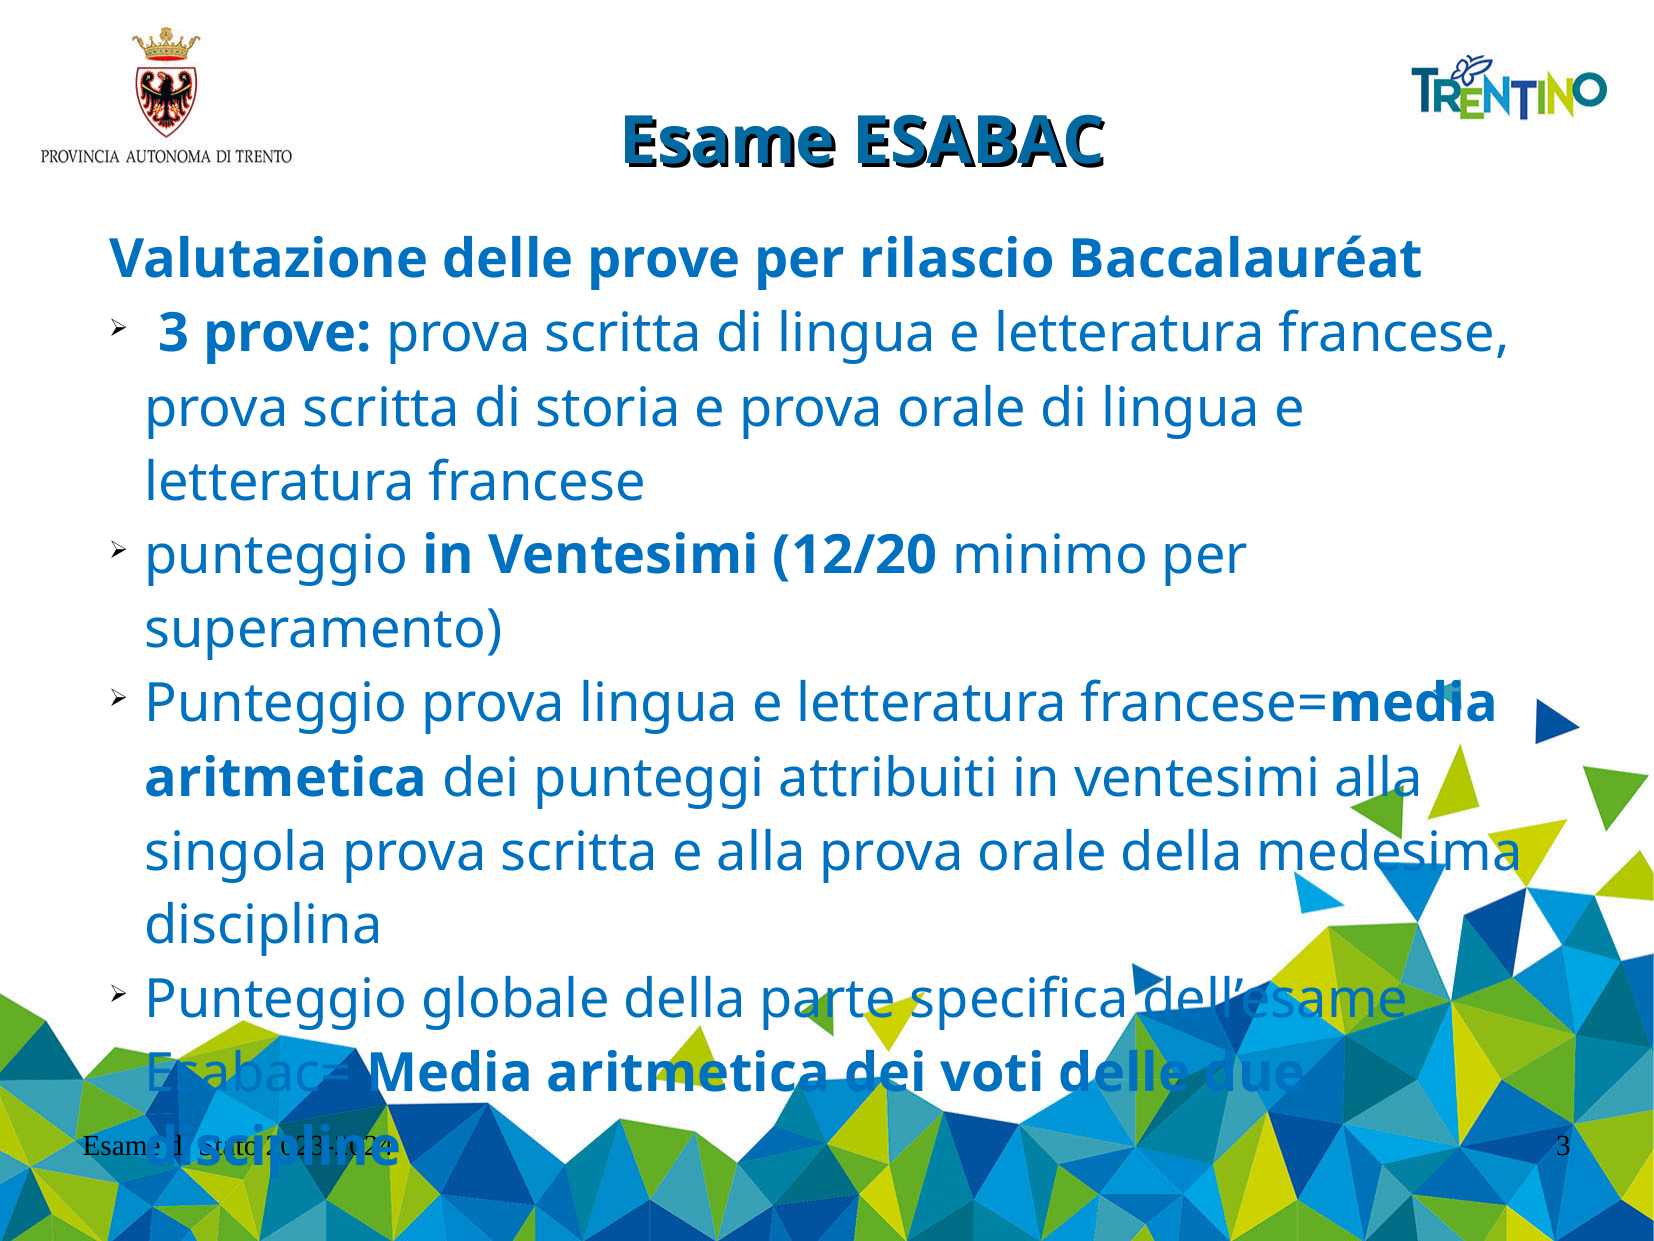

Esame ESABAC
Valutazione delle prove per rilascio Baccalauréat
 3 prove: prova scritta di lingua e letteratura francese, prova scritta di storia e prova orale di lingua e letteratura francese
punteggio in Ventesimi (12/20 minimo per superamento)
Punteggio prova lingua e letteratura francese=media aritmetica dei punteggi attribuiti in ventesimi alla singola prova scritta e alla prova orale della medesima disciplina
Punteggio globale della parte specifica dell’esame Esabac= Media aritmetica dei voti delle due discipline
Esame di Stato 2023-2024
3